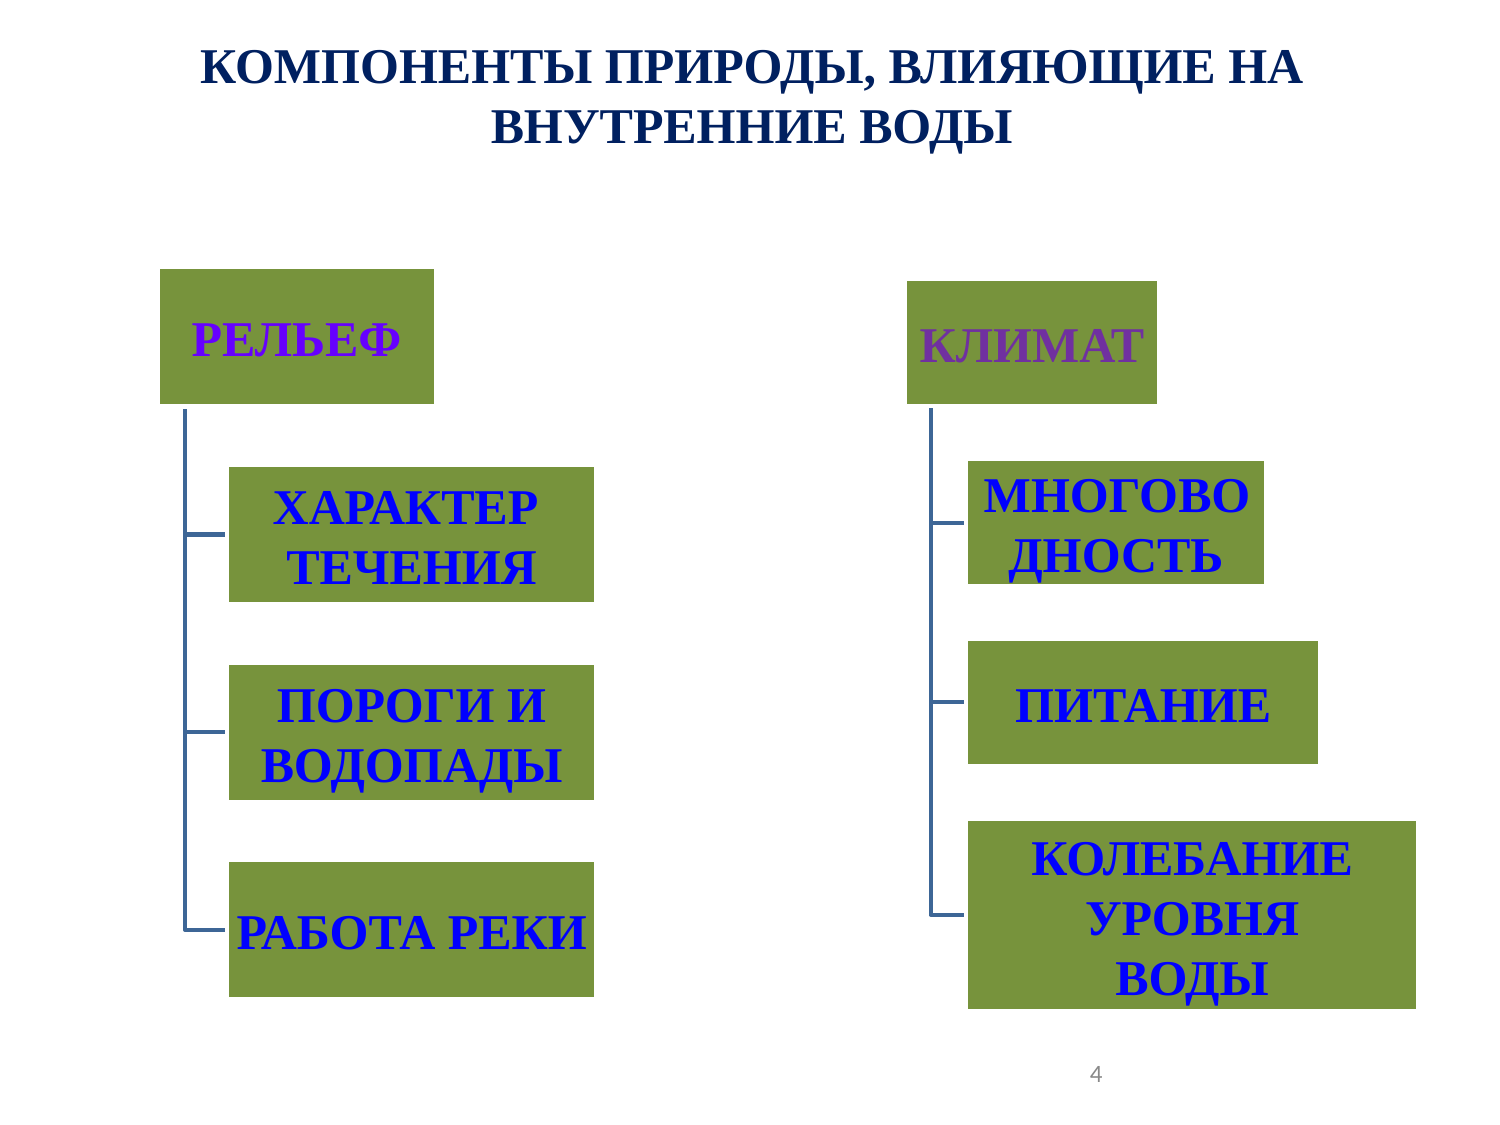

# КОМПОНЕНТЫ ПРИРОДЫ, ВЛИЯЮЩИЕ НА ВНУТРЕННИЕ ВОДЫ
РЕЛЬЕФ
ХАРАКТЕР
ТЕЧЕНИЯ
ПОРОГИ И ВОДОПАДЫ
РАБОТА РЕКИ
КЛИМАТ
МНОГОВОДНОСТЬ
ПИТАНИЕ
КОЛЕБАНИЕ УРОВНЯ
ВОДЫ